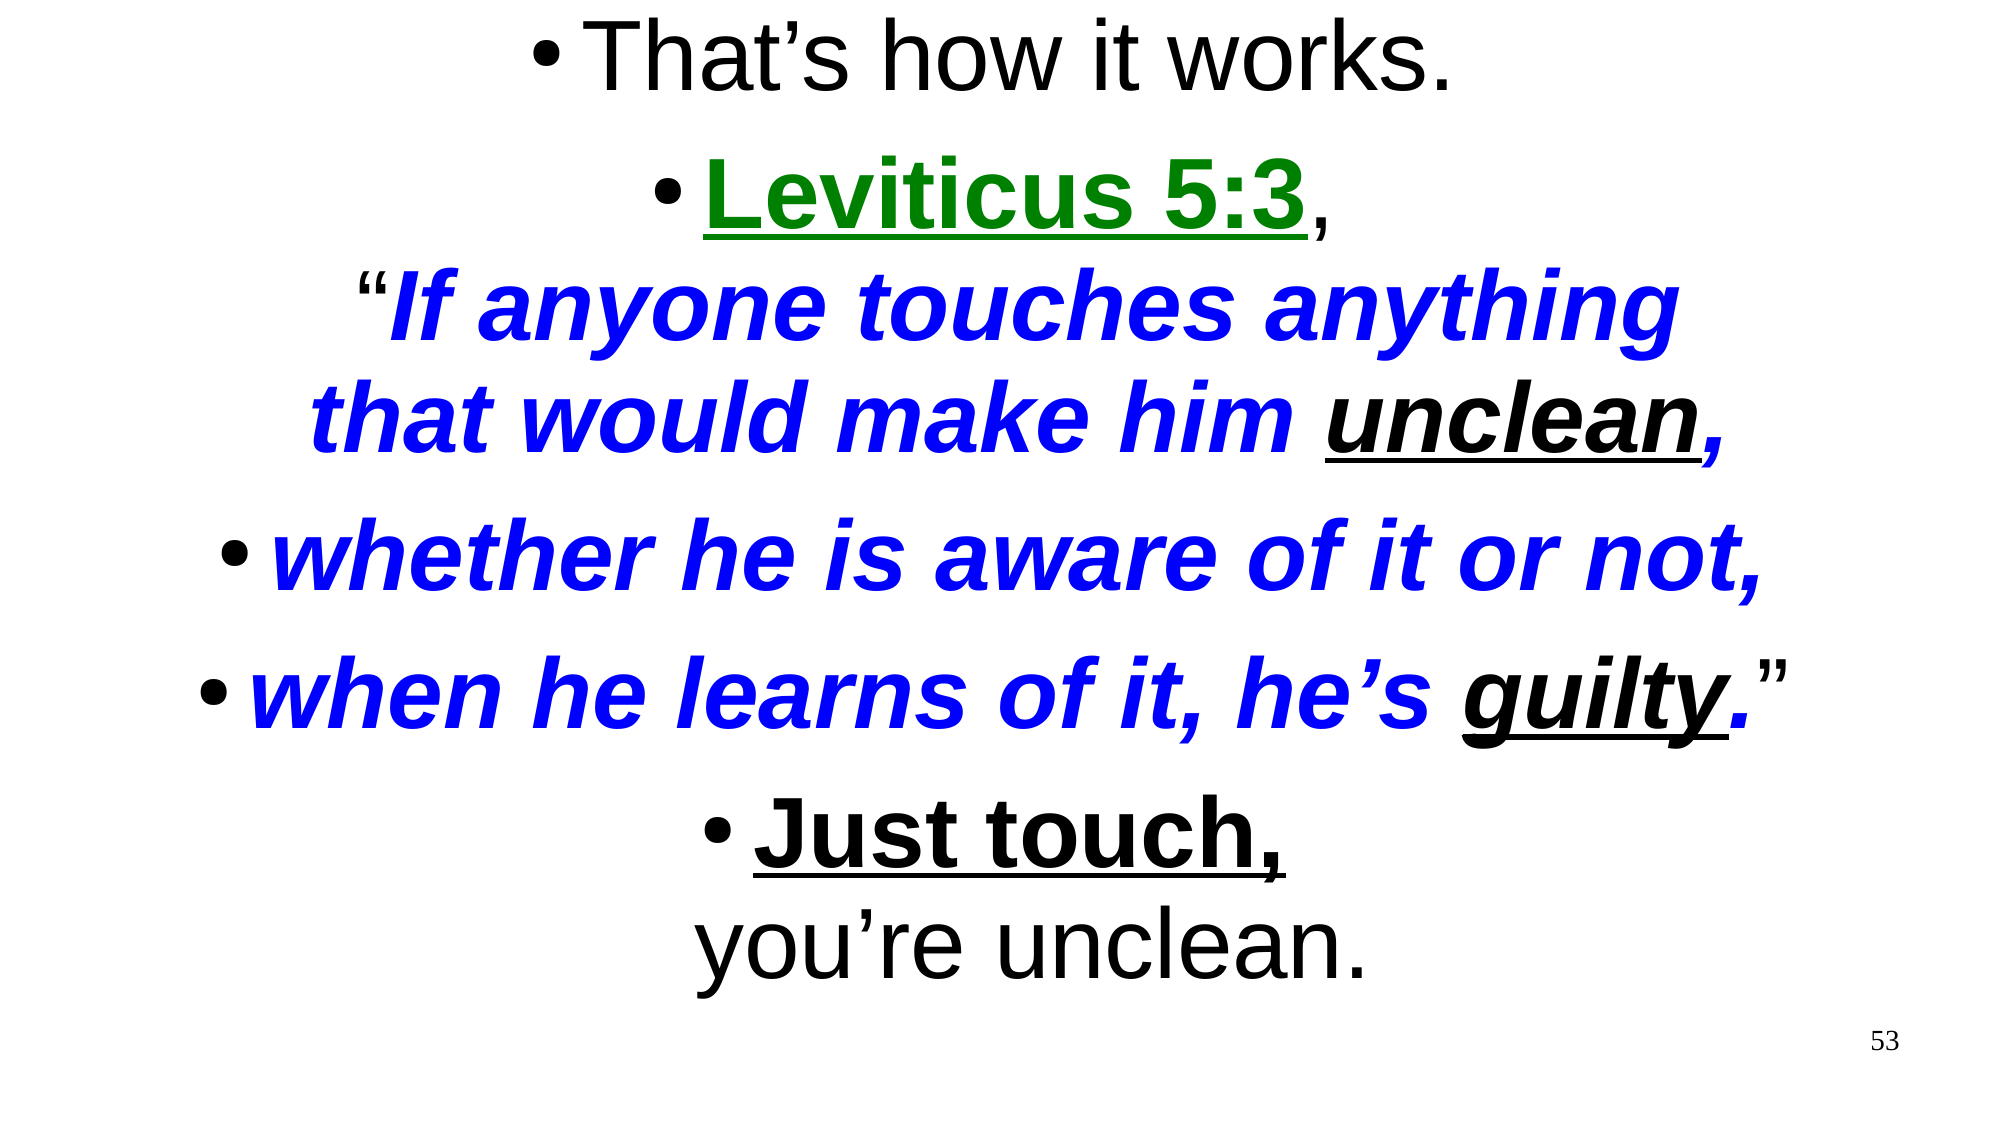

# That’s how it works.
Leviticus 5:3, 
“If anyone touches anything
that would make him unclean,
whether he is aware of it or not,
when he learns of it, he’s guilty.”
Just touch,
you’re unclean.
53